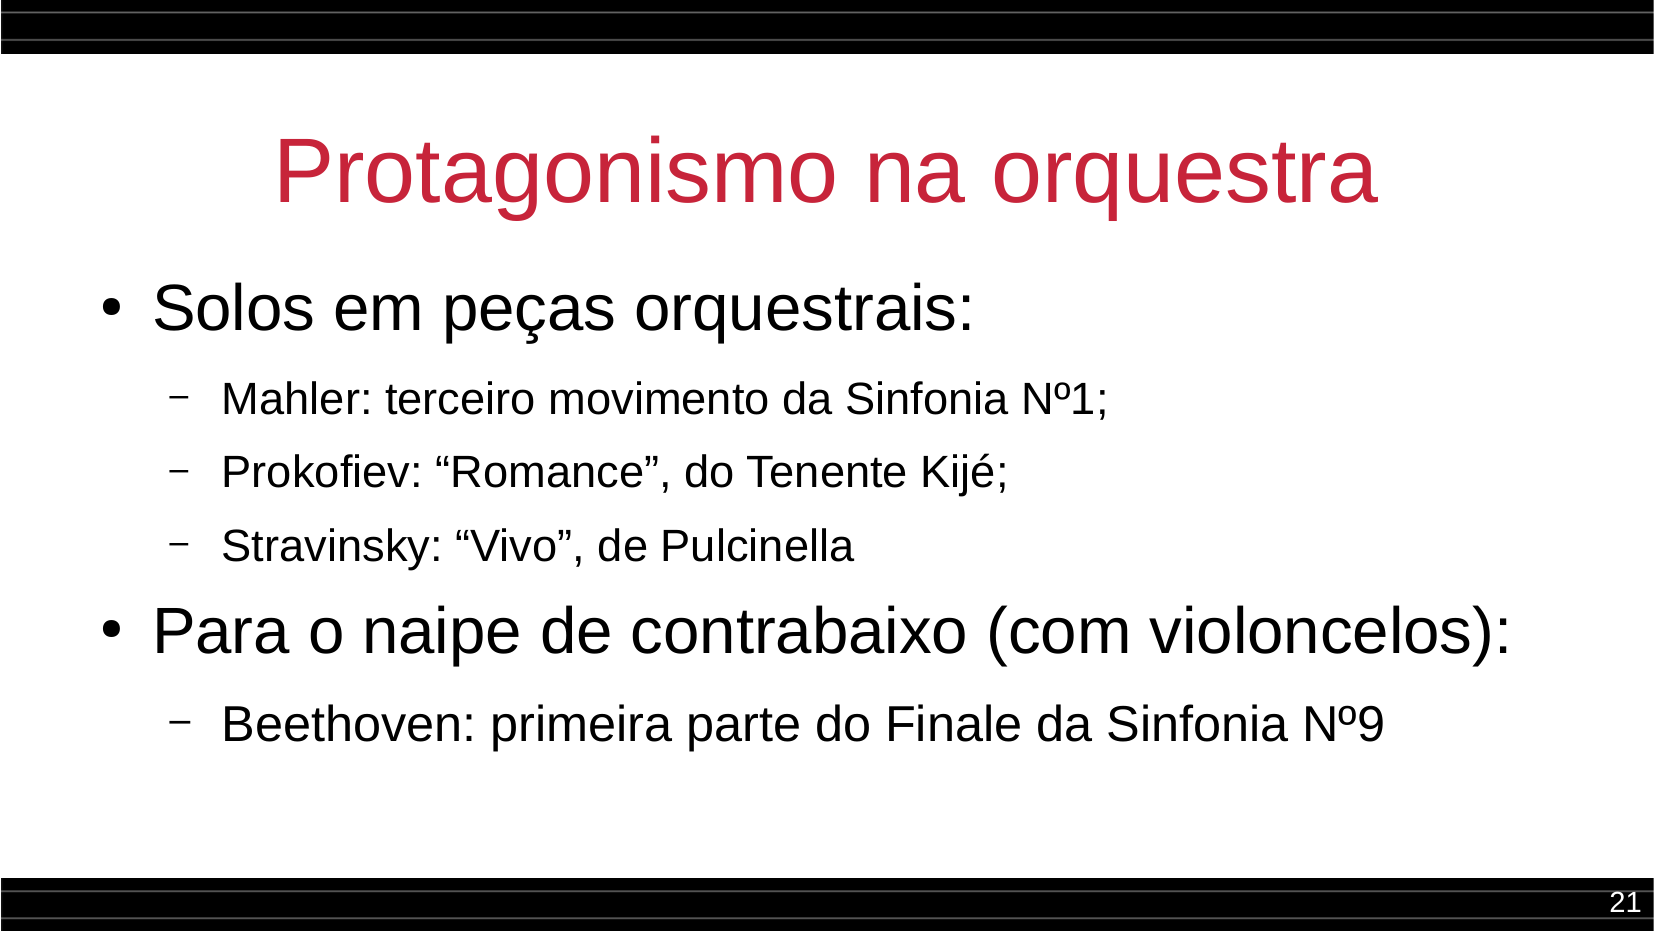

# Protagonismo na orquestra
Solos em peças orquestrais:
Mahler: terceiro movimento da Sinfonia Nº1;
Prokofiev: “Romance”, do Tenente Kijé;
Stravinsky: “Vivo”, de Pulcinella
Para o naipe de contrabaixo (com violoncelos):
Beethoven: primeira parte do Finale da Sinfonia Nº9